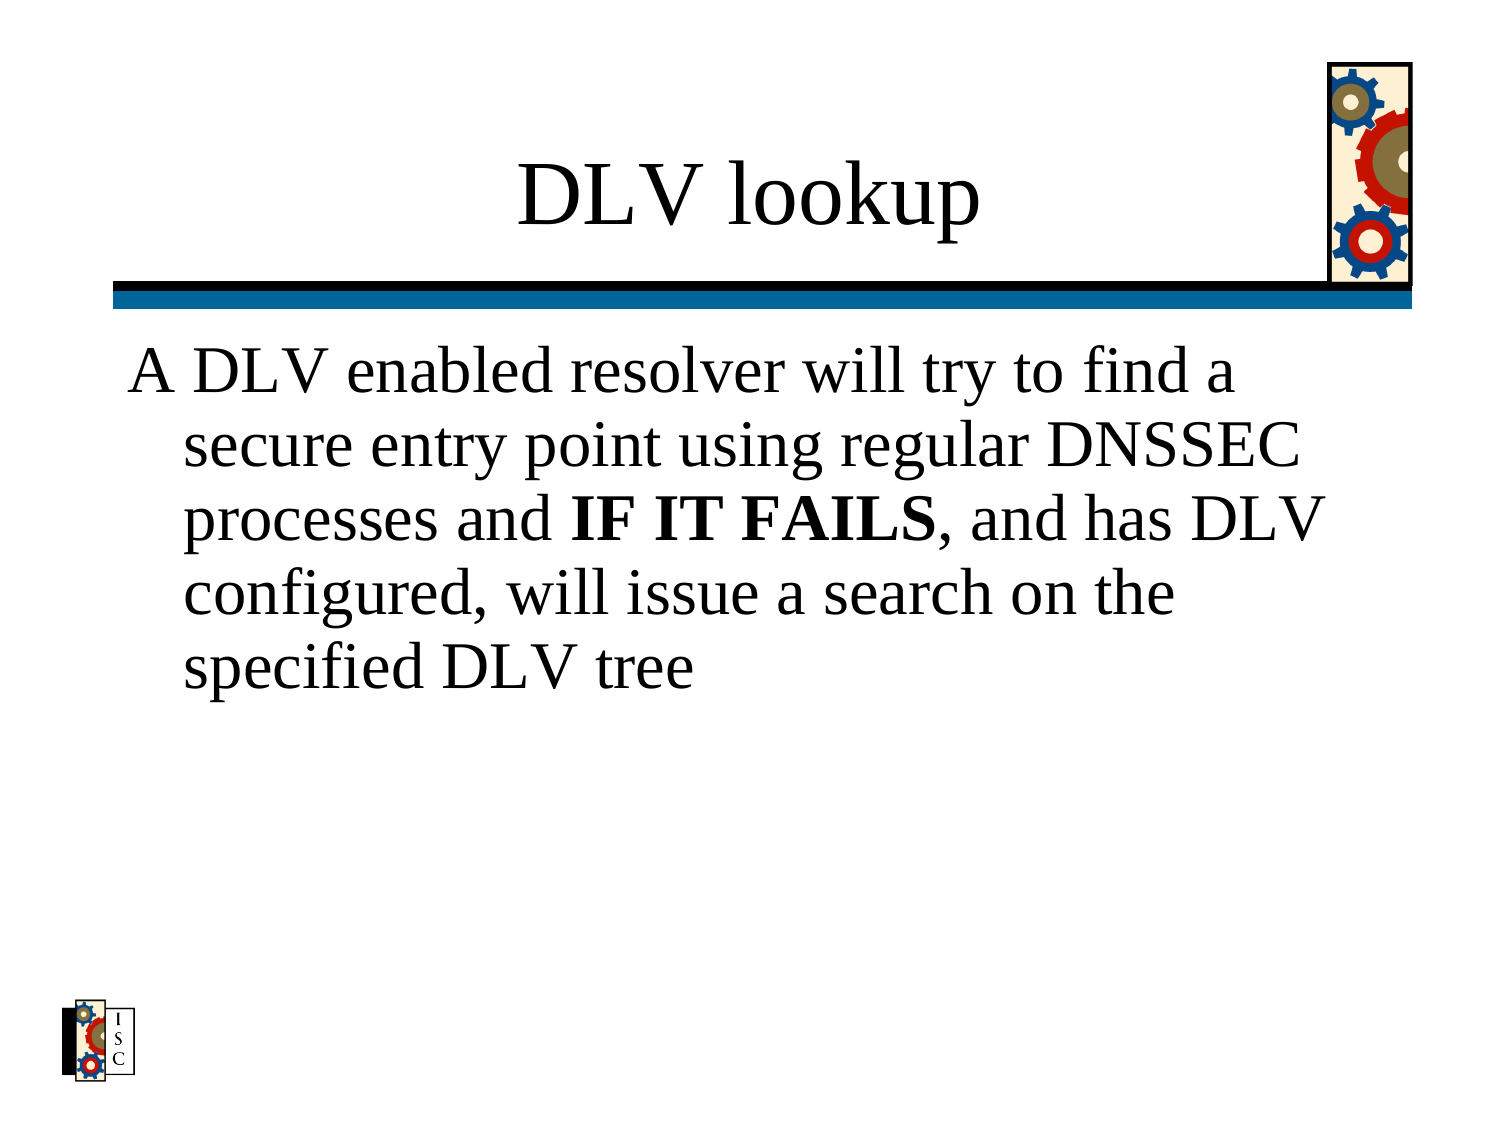

# DLV lookup
A DLV enabled resolver will try to find a secure entry point using regular DNSSEC processes and IF IT FAILS, and has DLV configured, will issue a search on the specified DLV tree